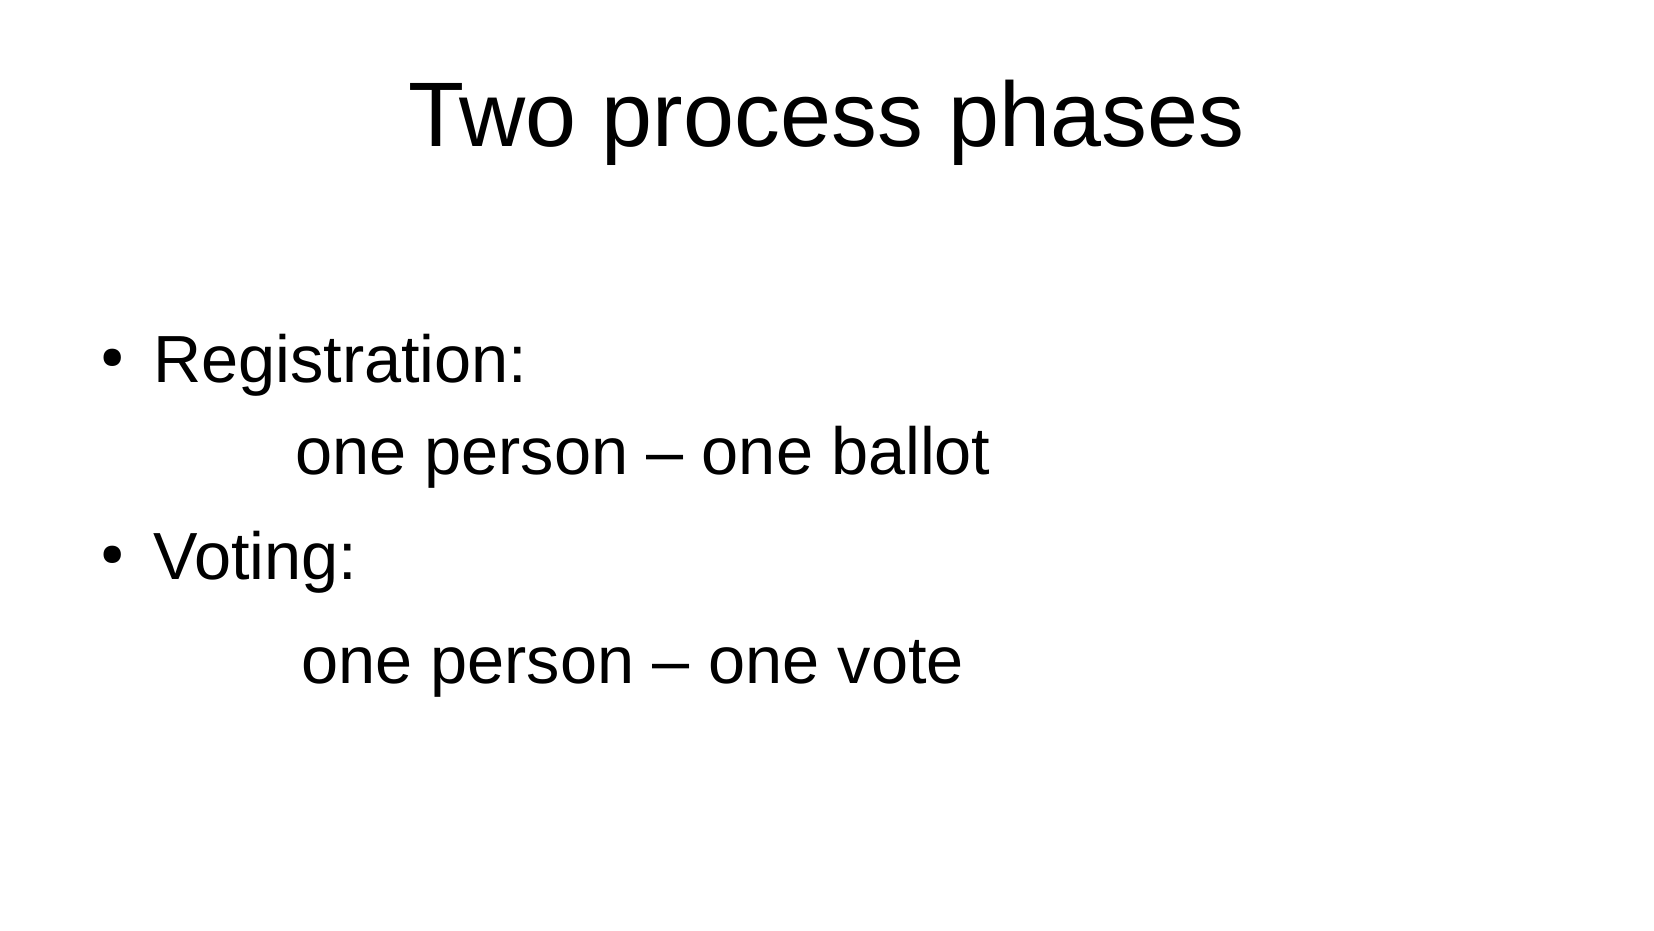

# Two process phases
Registration:
one person – one ballot
Voting:
		one person – one vote